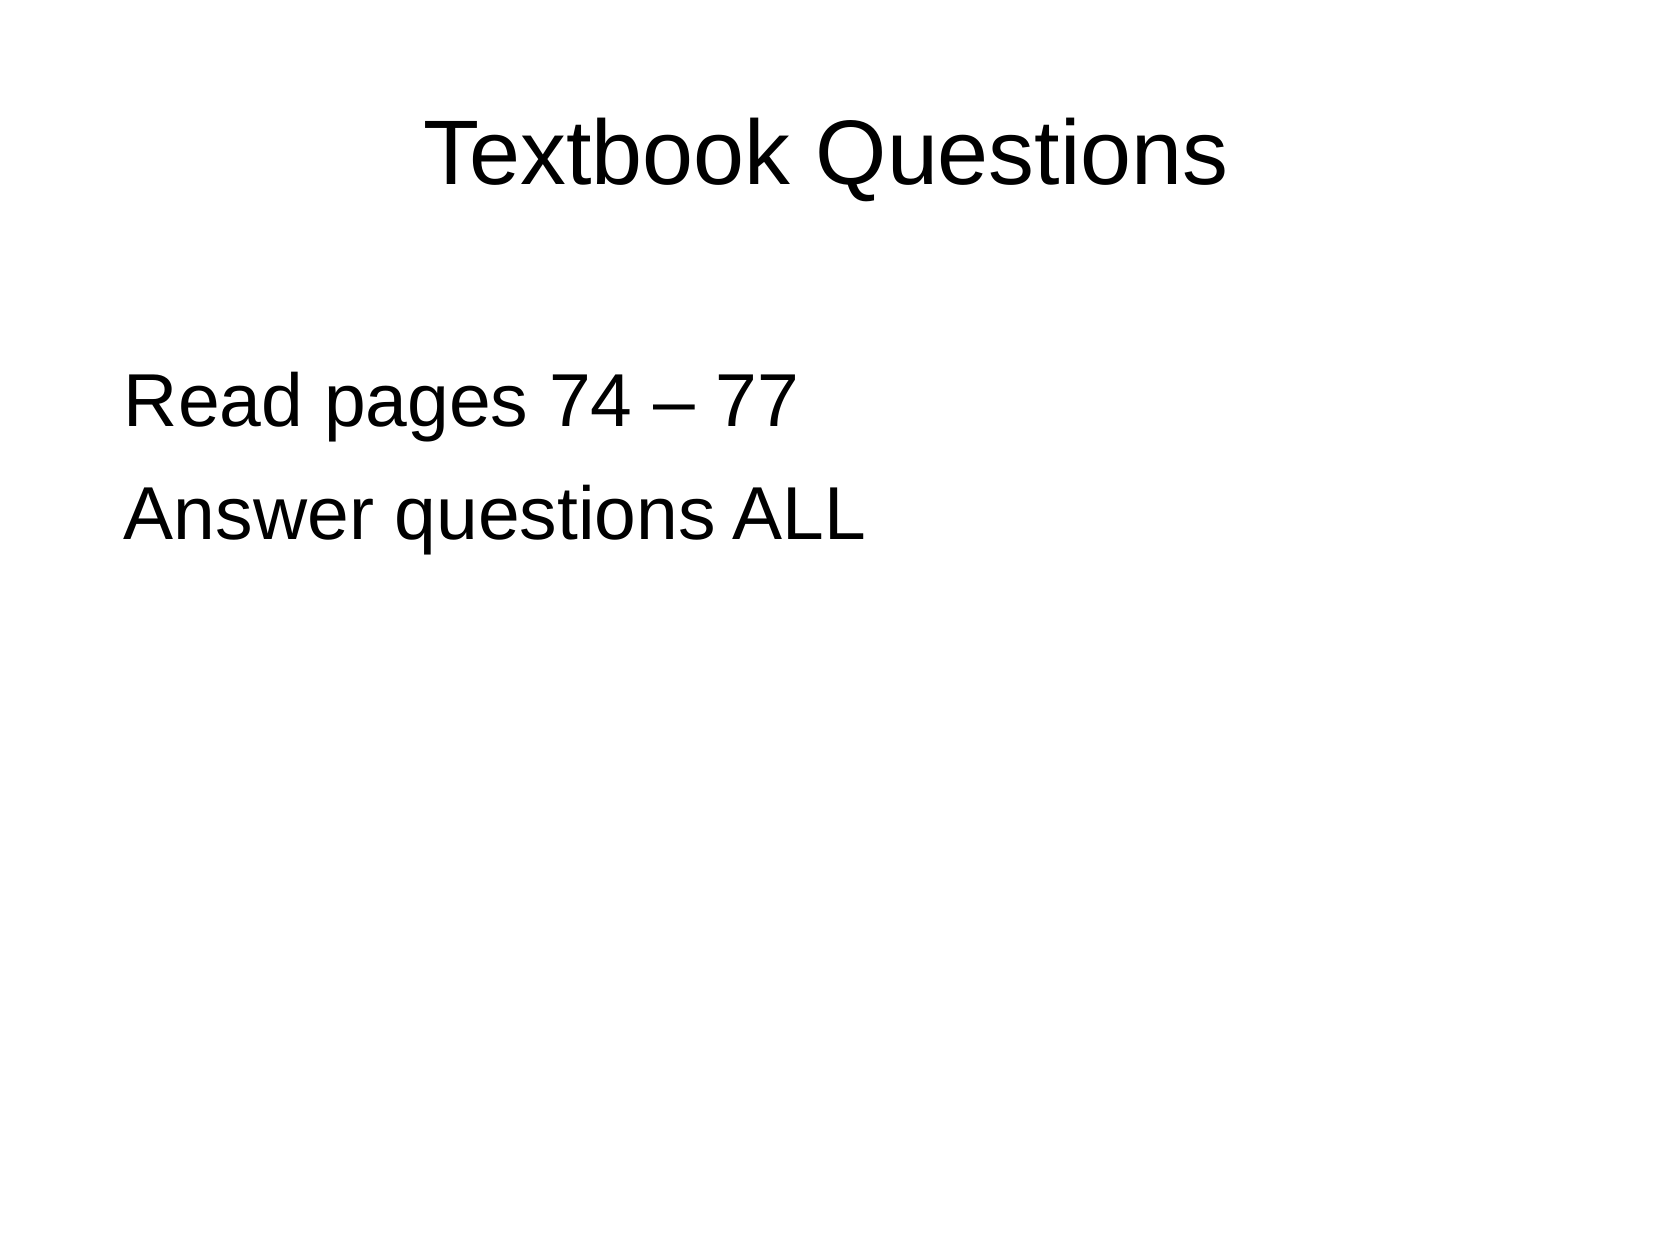

# Textbook Questions
Read pages 74 – 77
Answer questions ALL